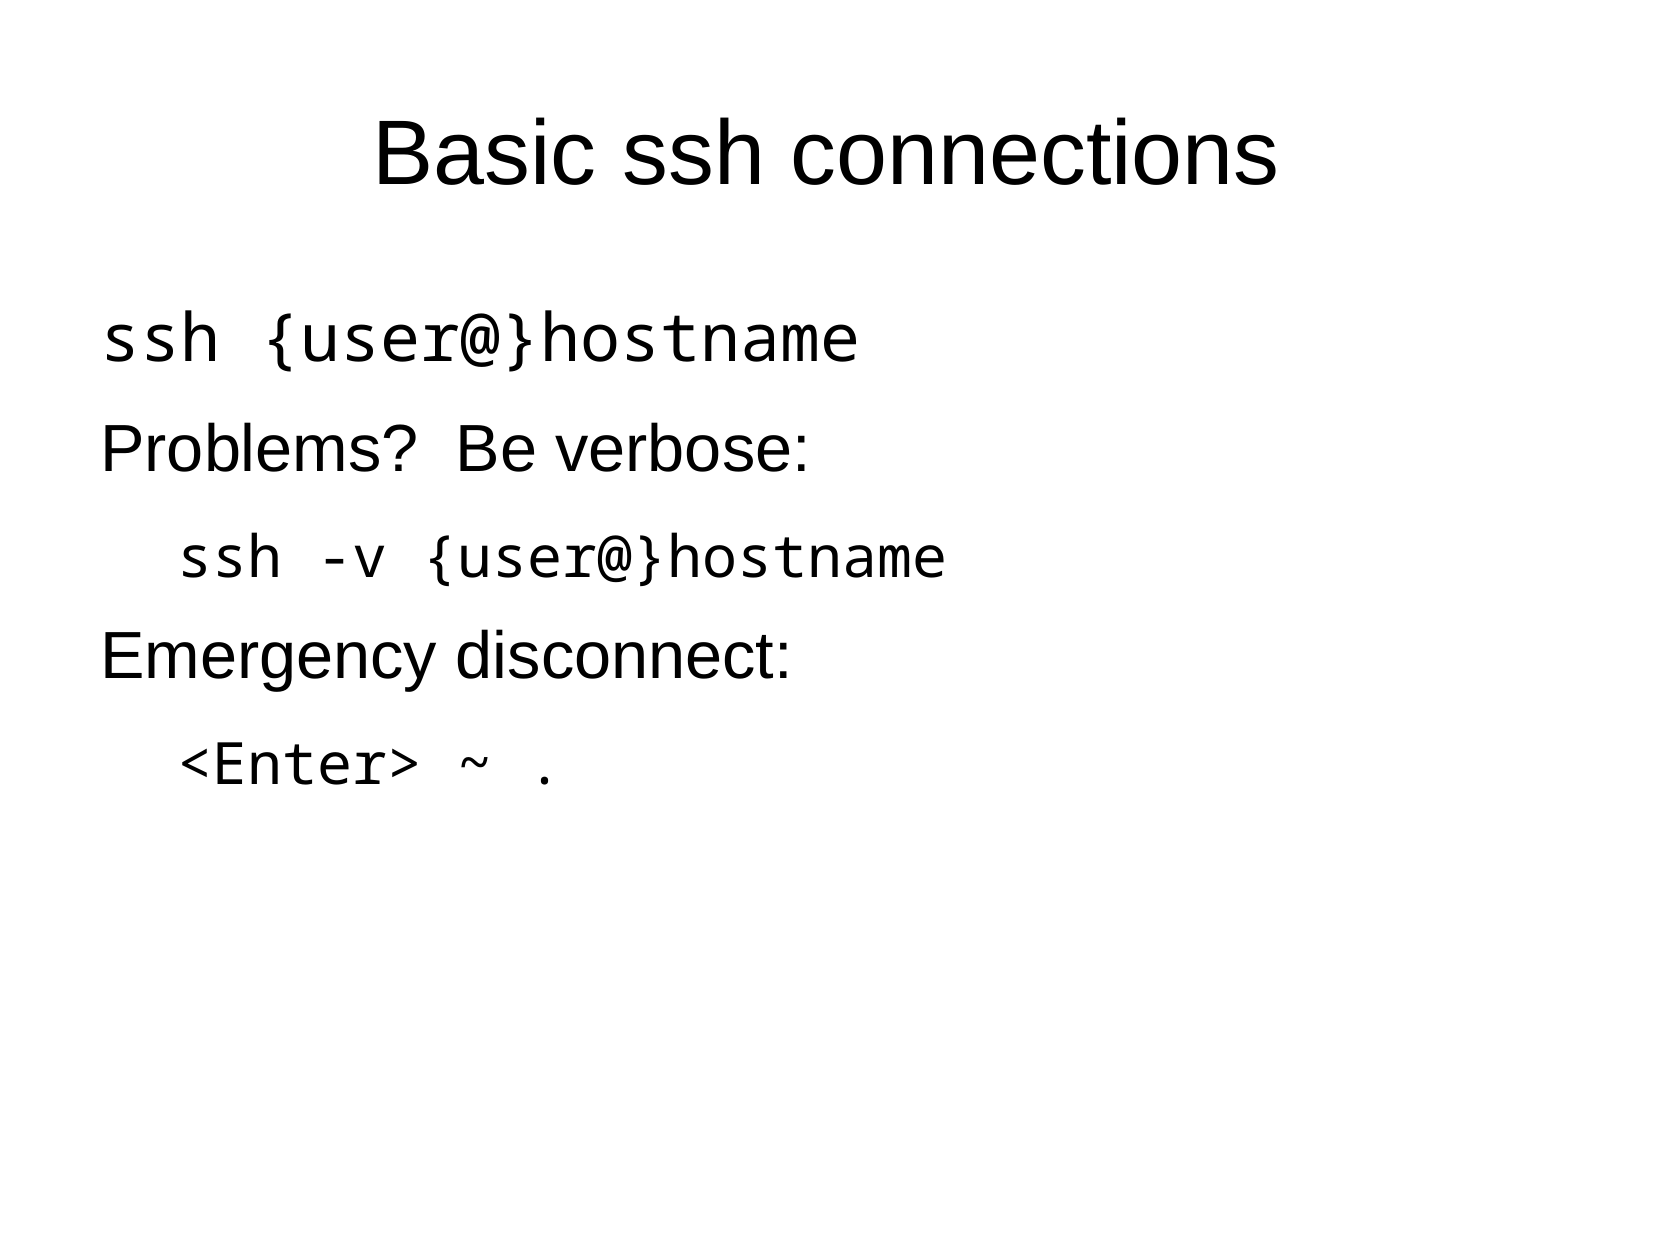

# Basic ssh connections
ssh {user@}hostname
Problems? Be verbose:
ssh -v {user@}hostname
Emergency disconnect:
<Enter> ~ .